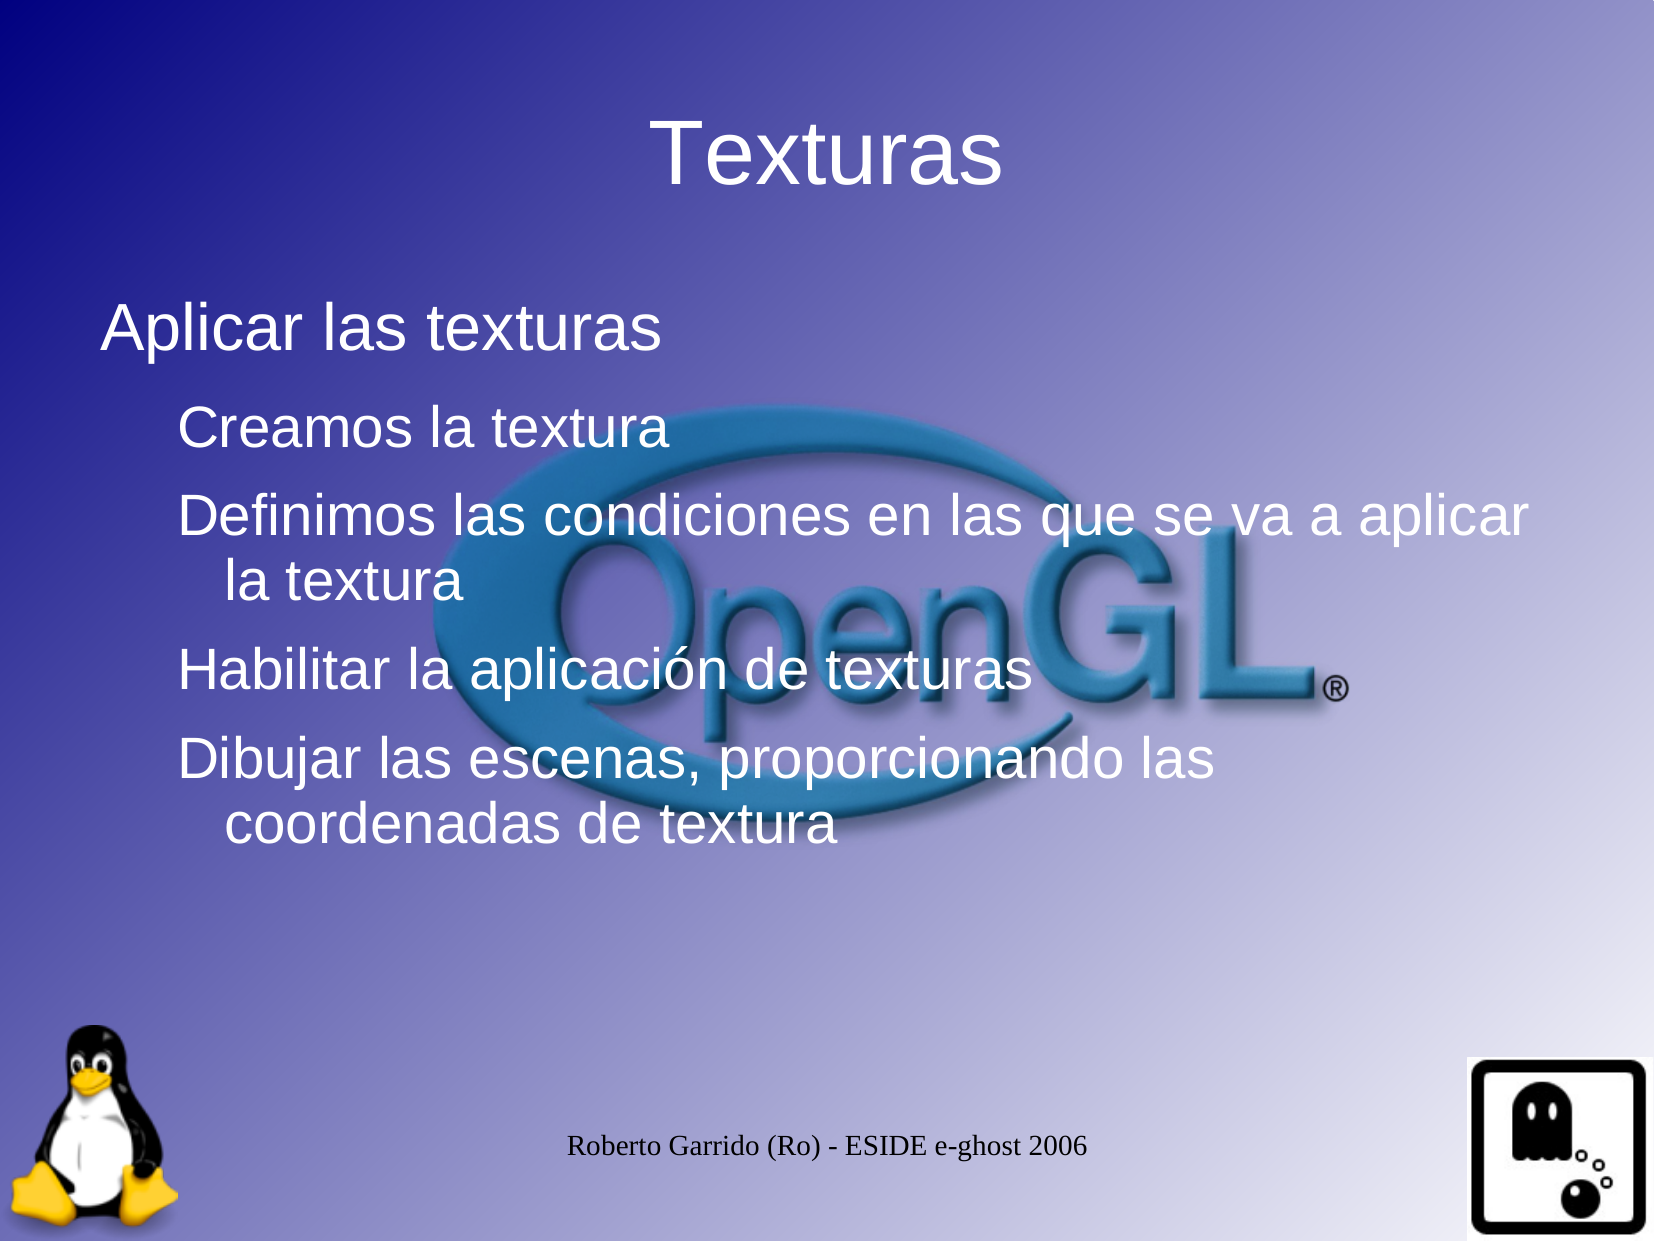

# Texturas
Aplicar las texturas
Creamos la textura
Definimos las condiciones en las que se va a aplicar la textura
Habilitar la aplicación de texturas
Dibujar las escenas, proporcionando las coordenadas de textura
Roberto Garrido (Ro) - ESIDE e-ghost 2006